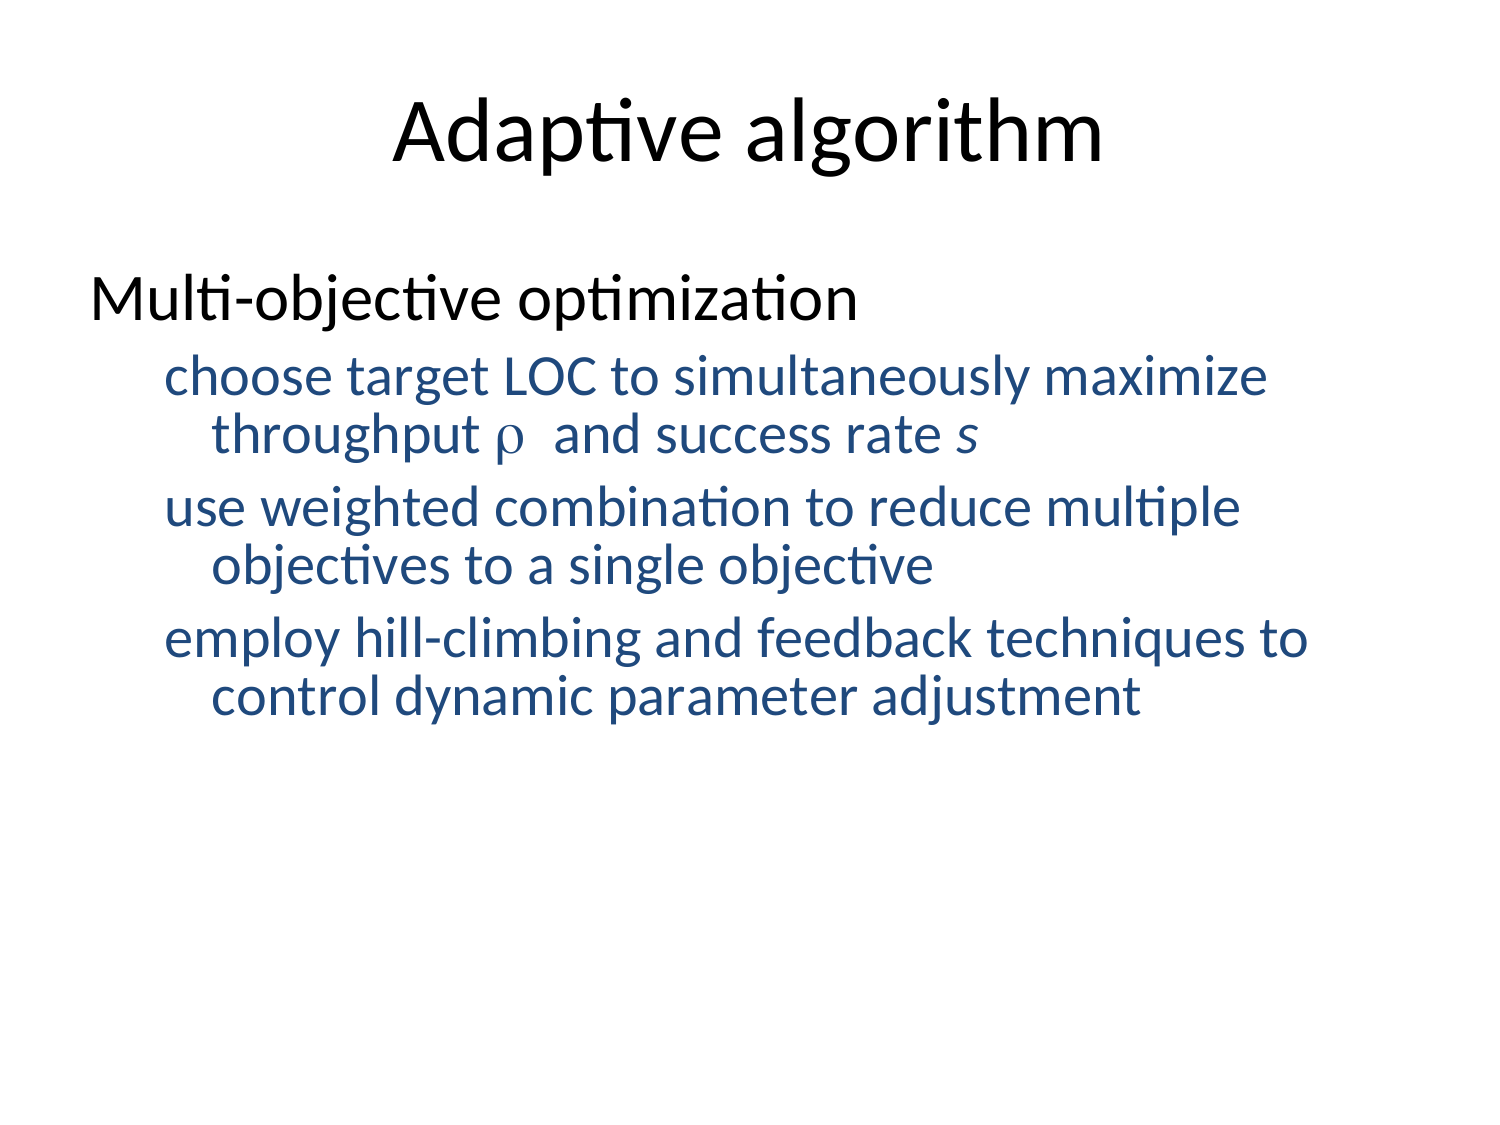

# Adaptive algorithm
Multi-objective optimization
choose target LOC to simultaneously maximize throughput  and success rate s
use weighted combination to reduce multiple objectives to a single objective
employ hill-climbing and feedback techniques to control dynamic parameter adjustment